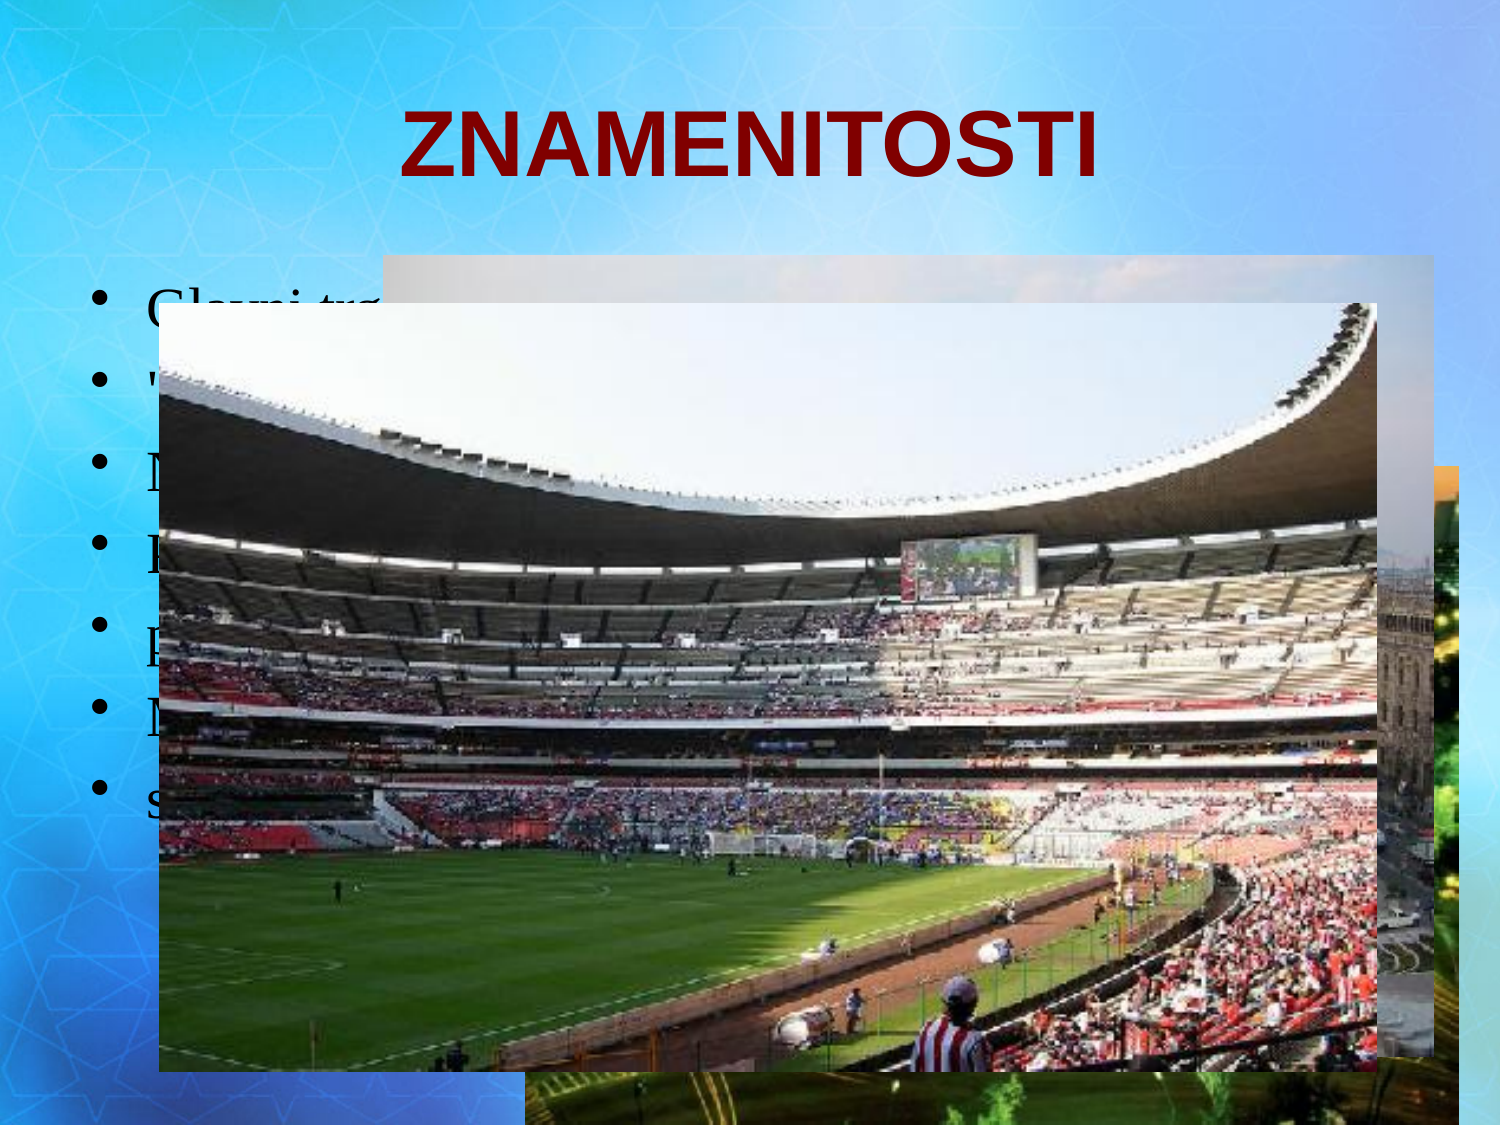

# ZNAMENITOSTI
Glavni trg s katedralo
"The Angel of Independence"
Nacionalni muzej
Palača umetnosti
podzemna železnica
Mednarodno letališče
stadion: Estadio Azteca (5 največji na svetu)